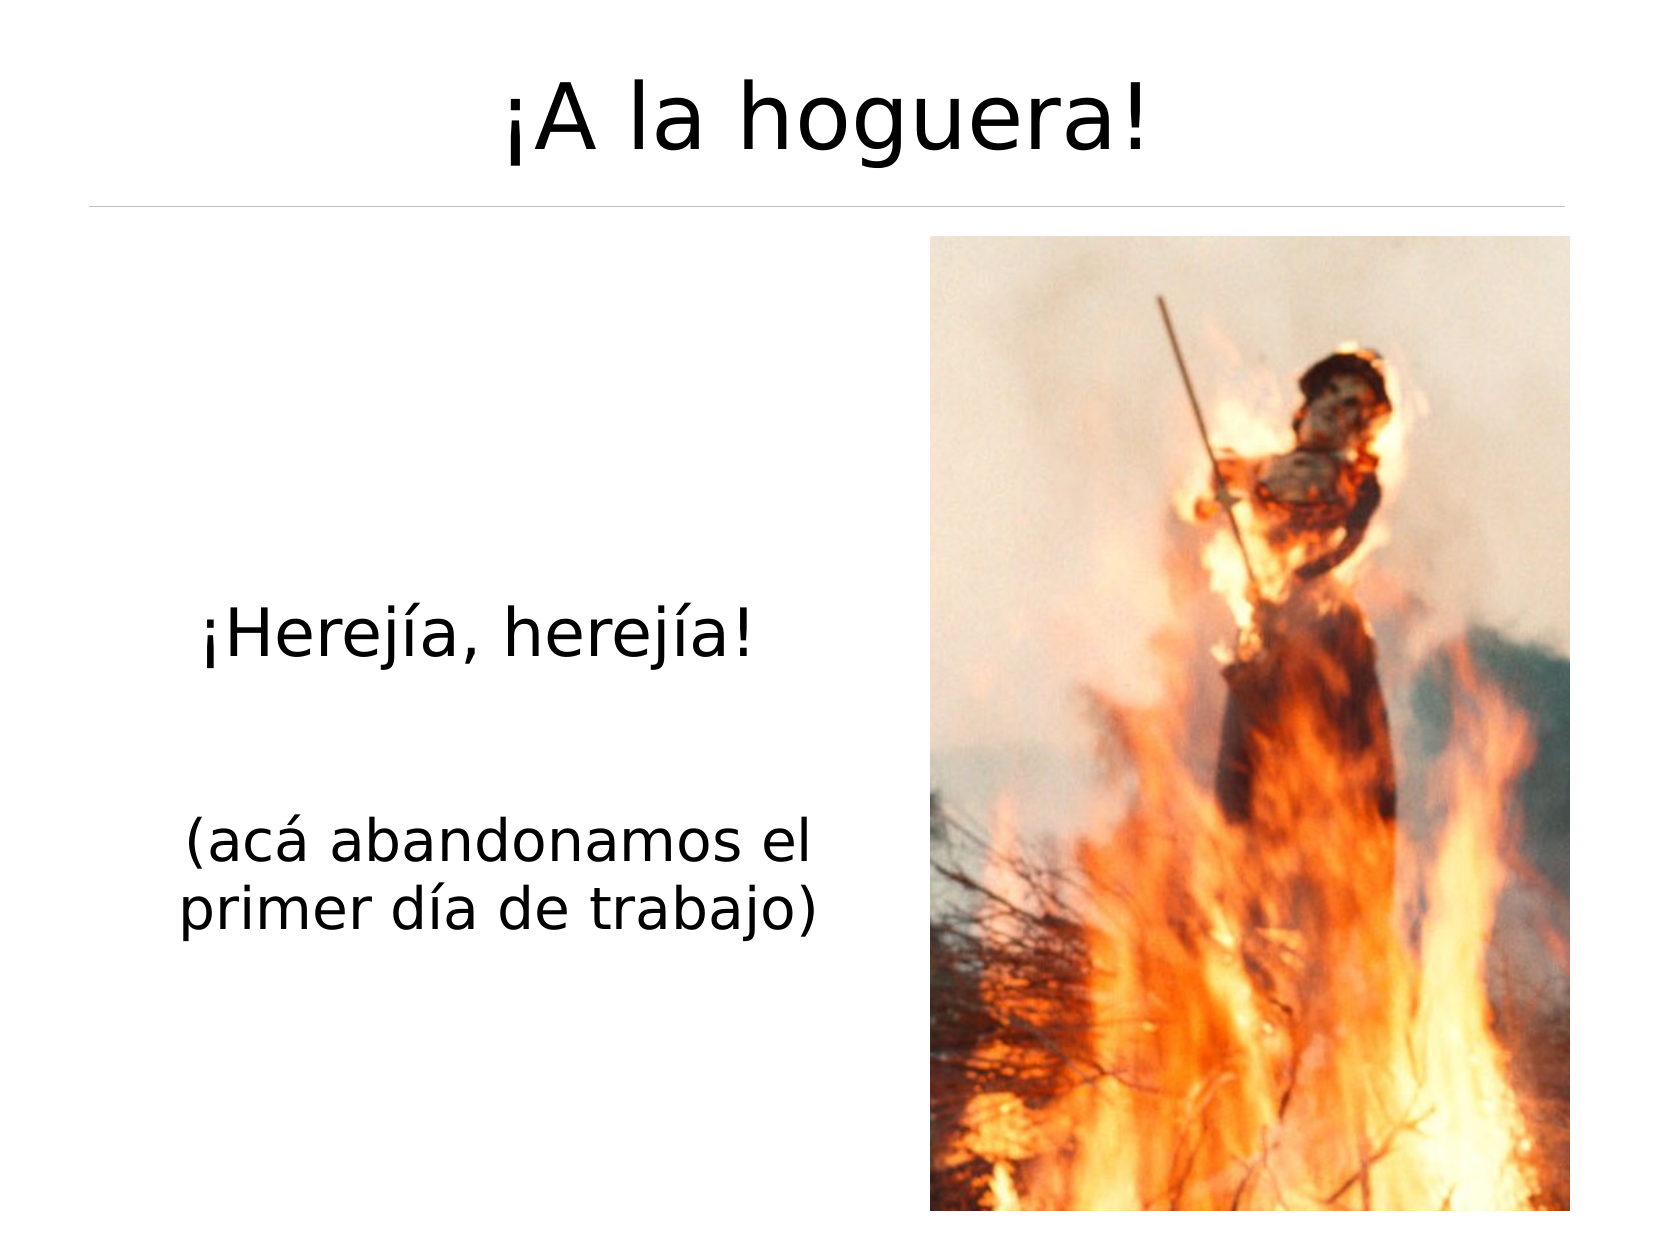

# ¡A la hoguera!
¡Herejía, herejía!
(acá abandonamos el primer día de trabajo)